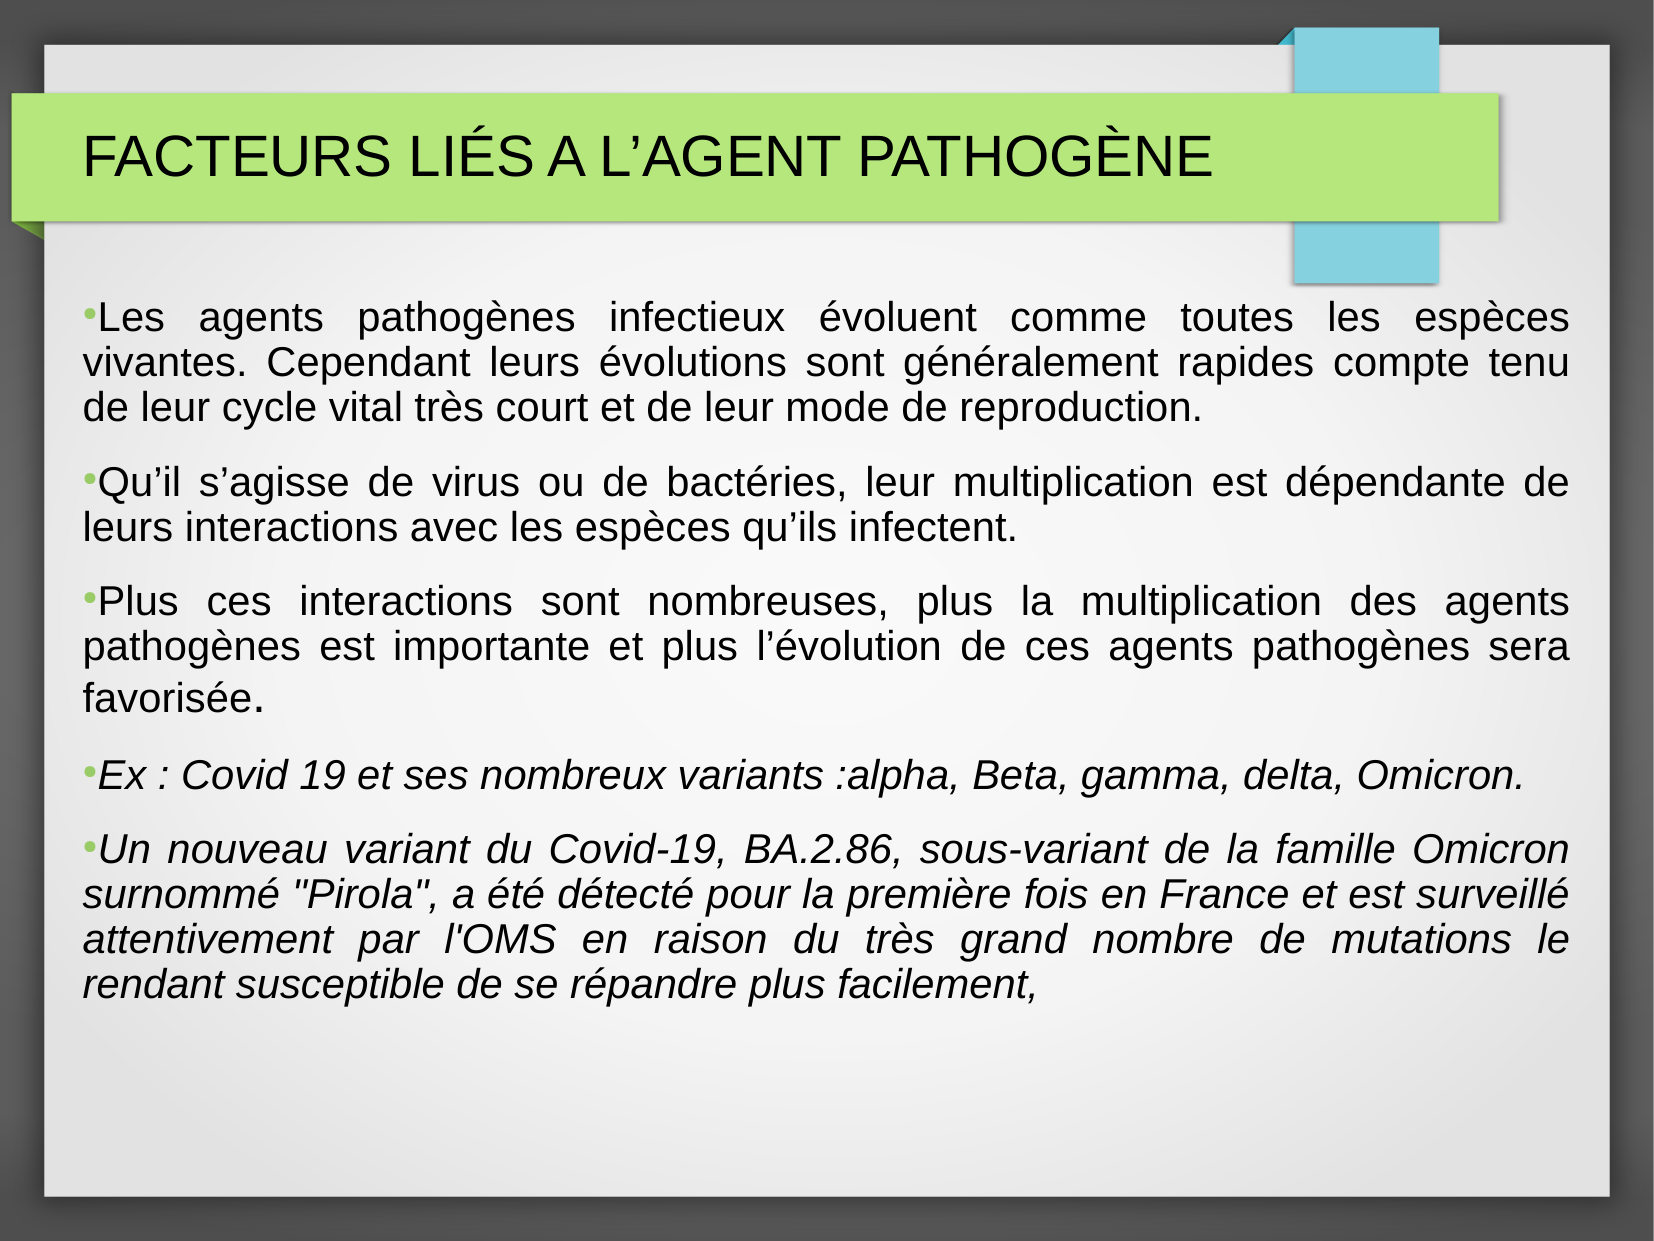

# FACTEURS LIÉS A L’AGENT PATHOGÈNE
Les agents pathogènes infectieux évoluent comme toutes les espèces vivantes. Cependant leurs évolutions sont généralement rapides compte tenu de leur cycle vital très court et de leur mode de reproduction.
Qu’il s’agisse de virus ou de bactéries, leur multiplication est dépendante de leurs interactions avec les espèces qu’ils infectent.
Plus ces interactions sont nombreuses, plus la multiplication des agents pathogènes est importante et plus l’évolution de ces agents pathogènes sera favorisée.
Ex : Covid 19 et ses nombreux variants :alpha, Beta, gamma, delta, Omicron.
Un nouveau variant du Covid-19, BA.2.86, sous-variant de la famille Omicron surnommé "Pirola", a été détecté pour la première fois en France et est surveillé attentivement par l'OMS en raison du très grand nombre de mutations le rendant susceptible de se répandre plus facilement,